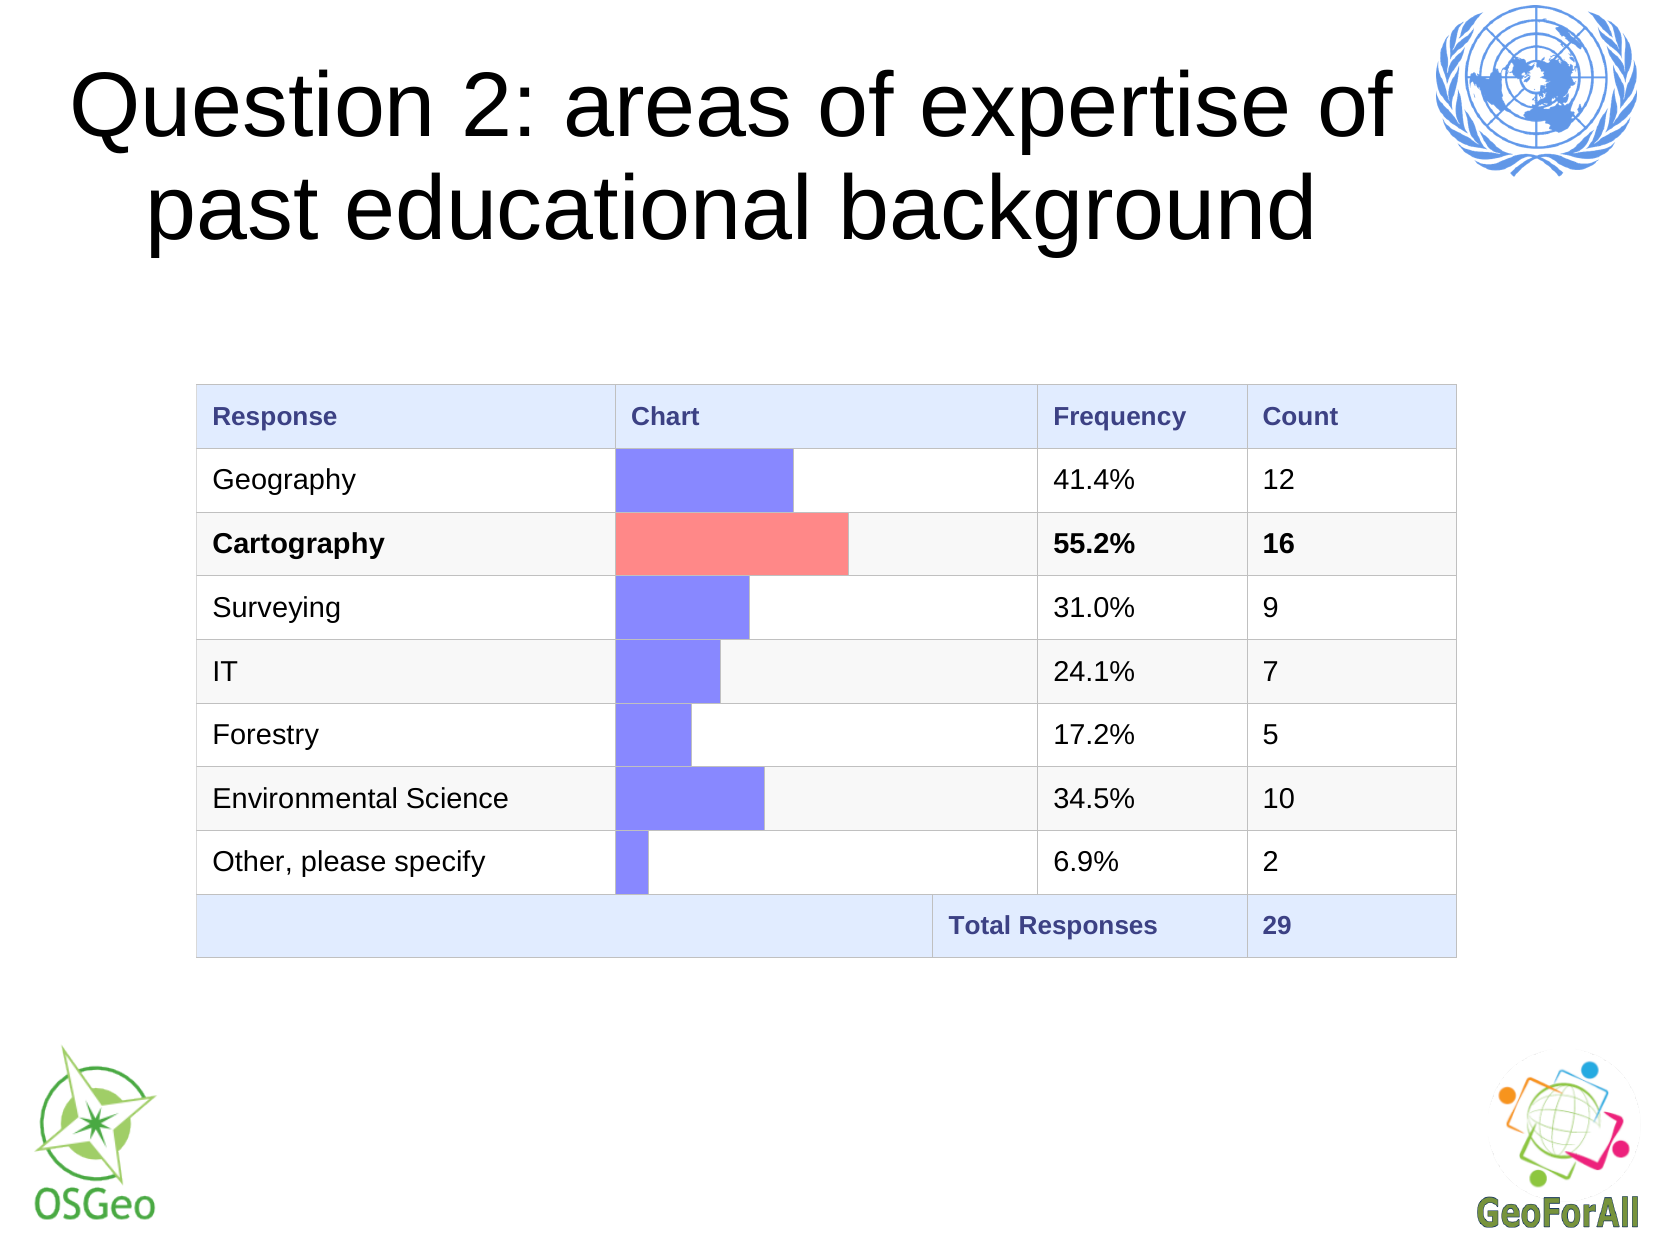

# Question 2: areas of expertise of past educational background